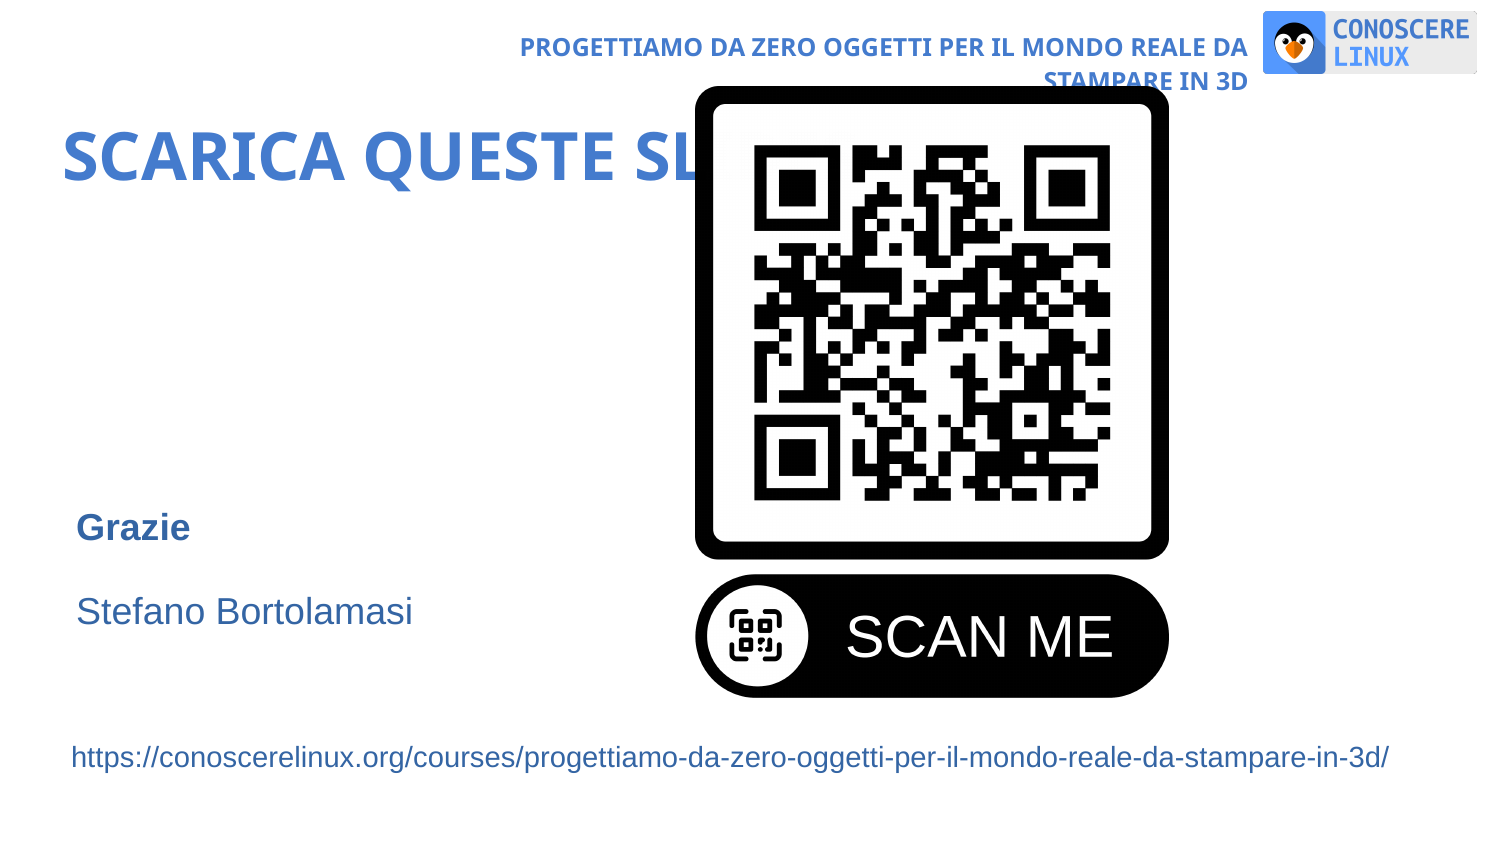

PROGETTIAMO DA ZERO OGGETTI PER IL MONDO REALE DA STAMPARE IN 3D
SCARICA QUESTE SLIDES
Grazie
Stefano Bortolamasi
https://conoscerelinux.org/courses/progettiamo-da-zero-oggetti-per-il-mondo-reale-da-stampare-in-3d/